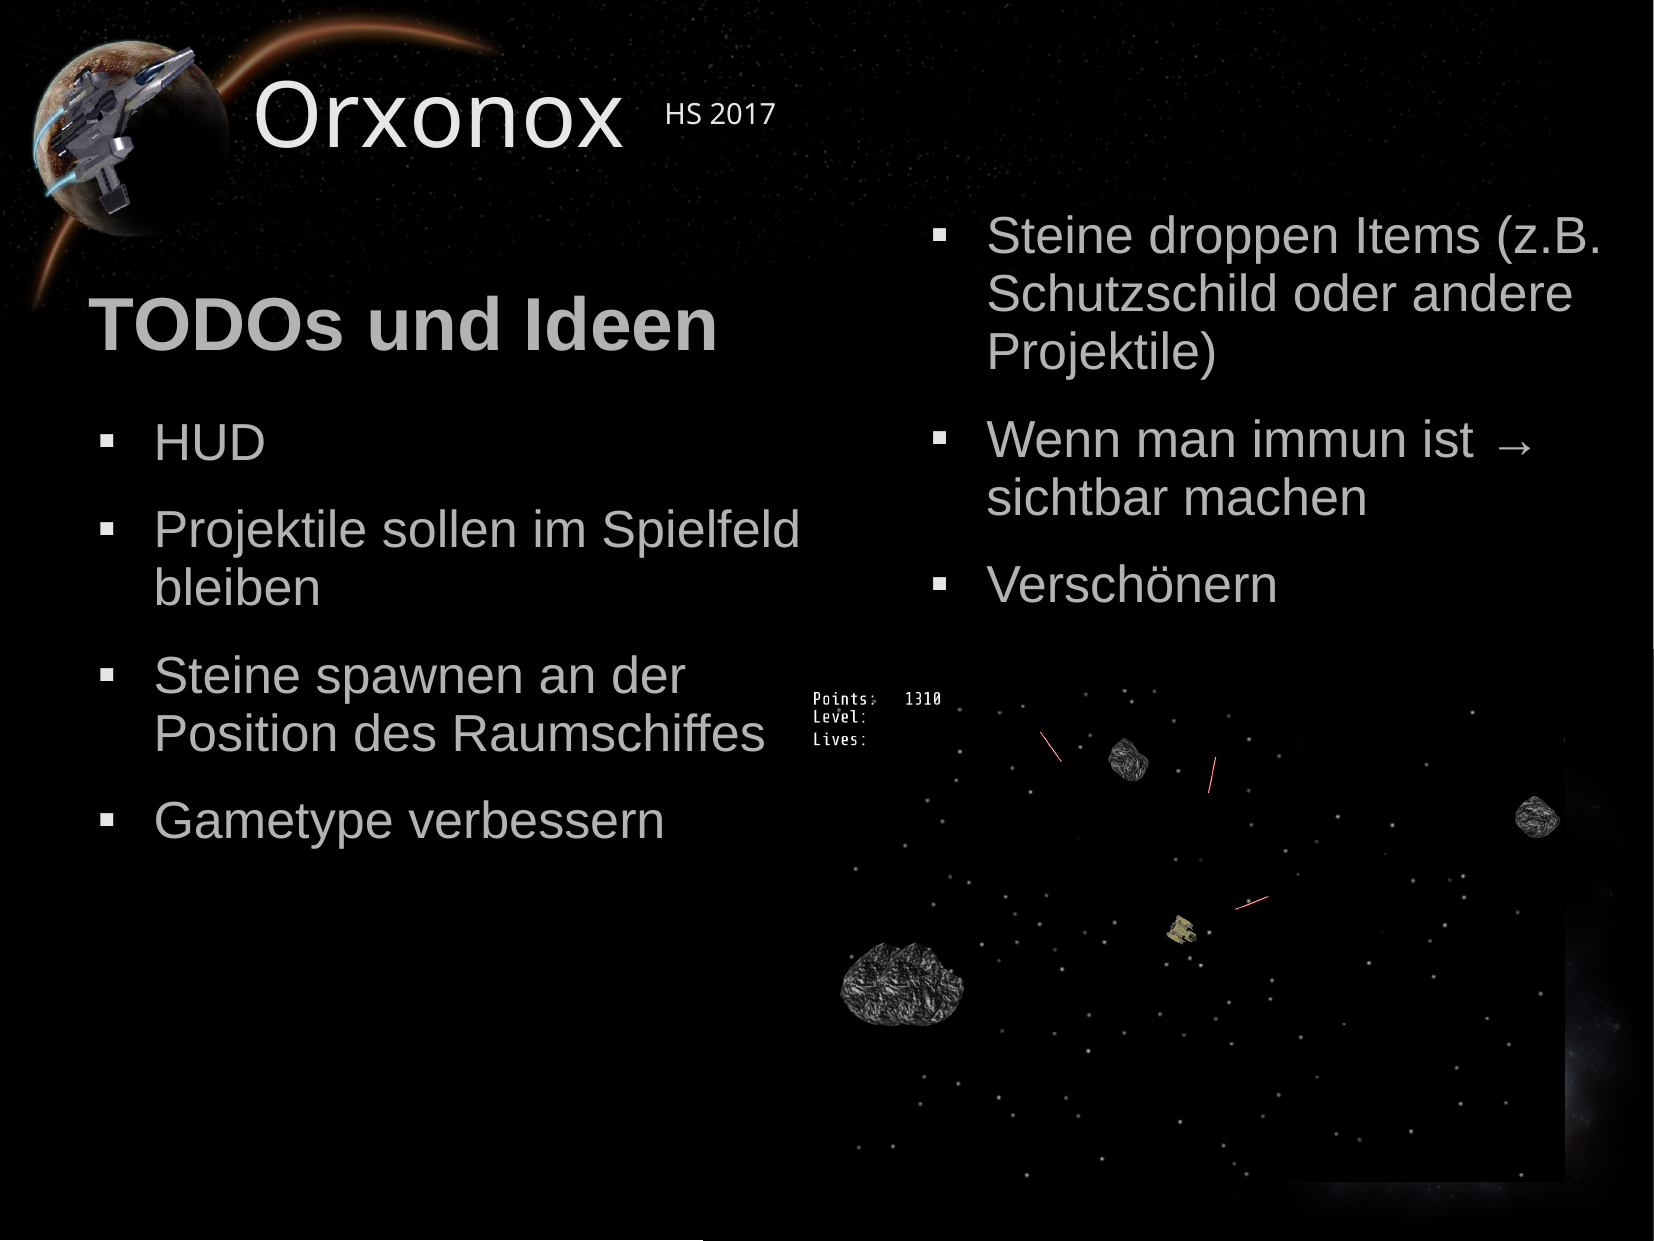

Steine droppen Items (z.B. Schutzschild oder andere Projektile)
Wenn man immun ist → sichtbar machen
Verschönern
# TODOs und Ideen
HUD
Projektile sollen im Spielfeld bleiben
Steine spawnen an der Position des Raumschiffes
Gametype verbessern